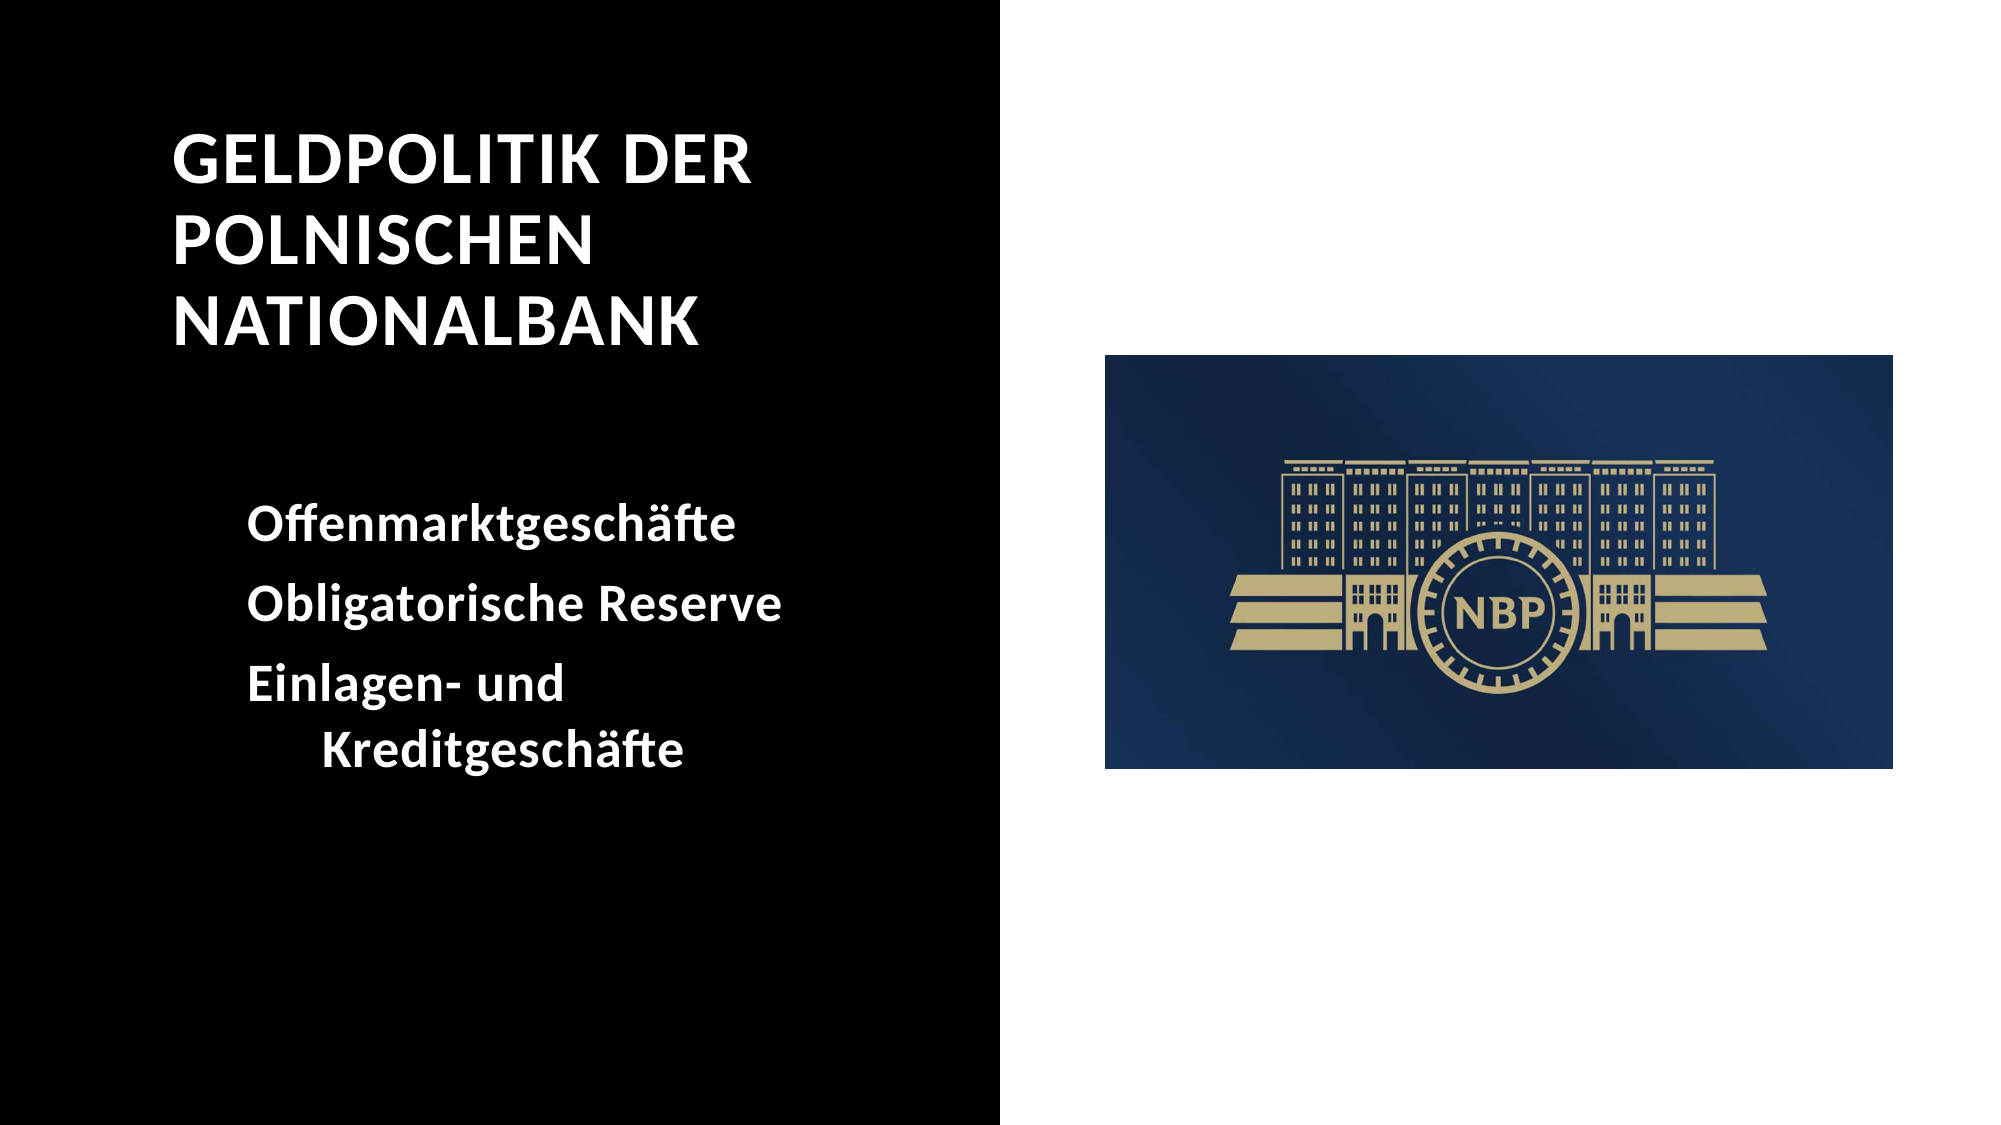

# Geldpolitik der Polnischen Nationalbank
Offenmarktgeschäfte
Obligatorische Reserve
Einlagen- und Kreditgeschäfte